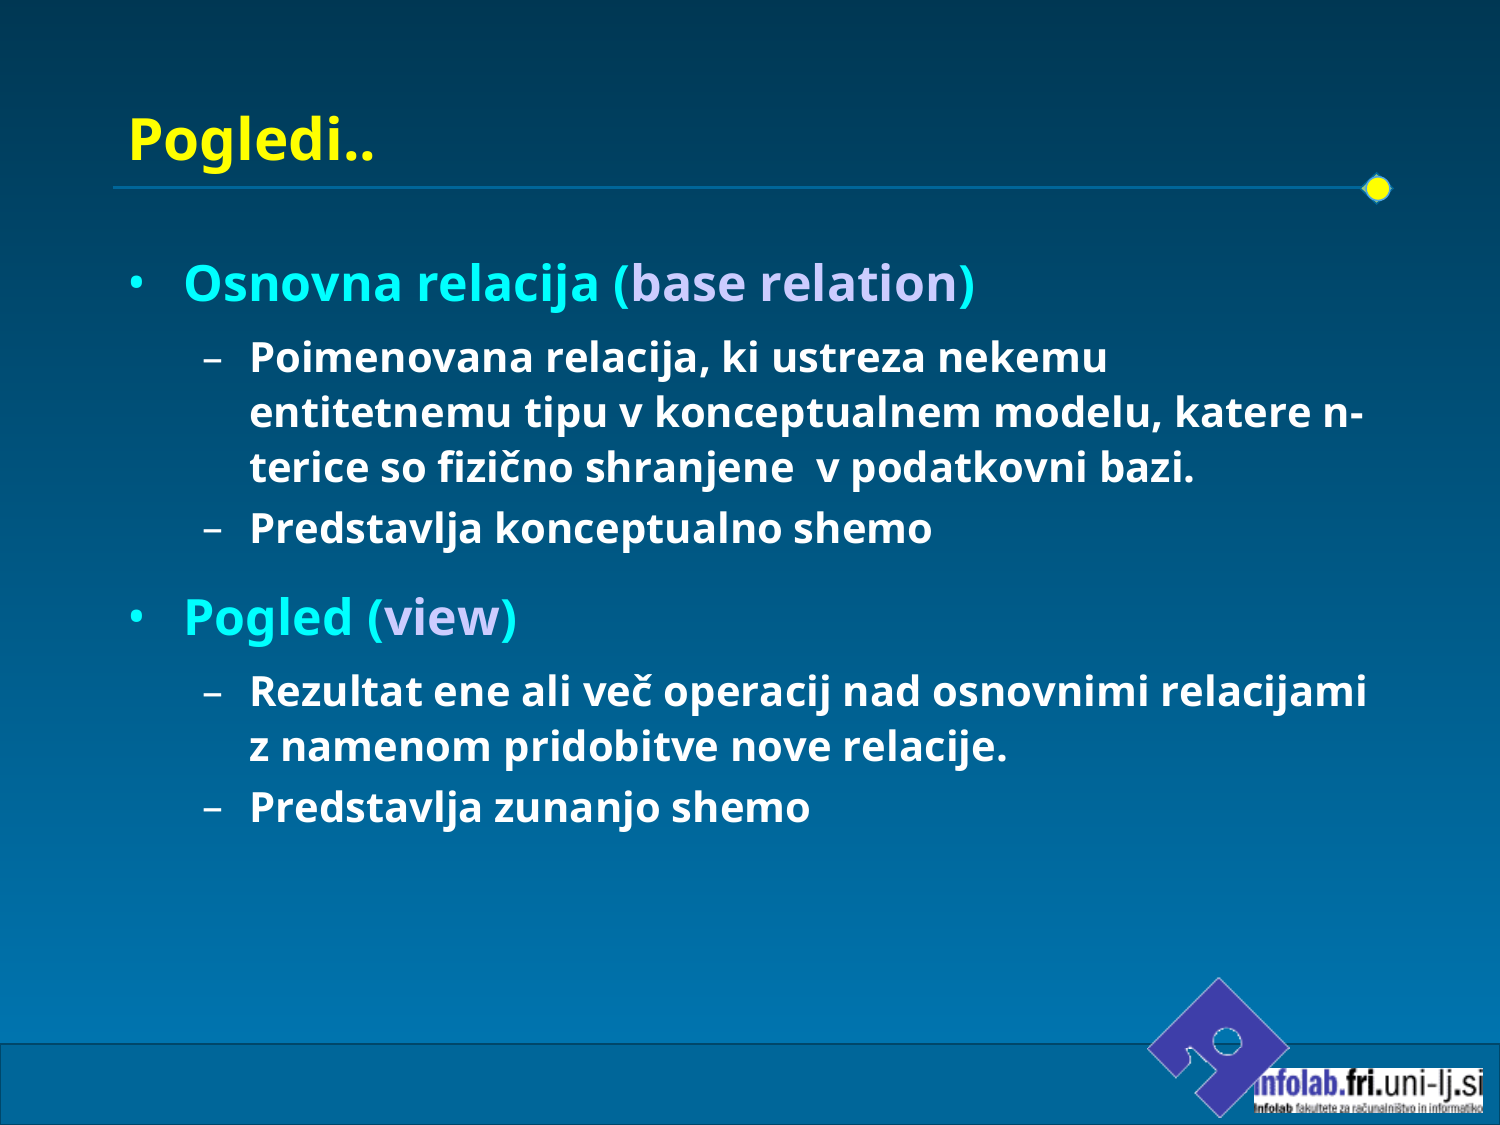

# Pogledi..
Osnovna relacija (base relation)
Poimenovana relacija, ki ustreza nekemu entitetnemu tipu v konceptualnem modelu, katere n-terice so fizično shranjene v podatkovni bazi.
Predstavlja konceptualno shemo
Pogled (view)
Rezultat ene ali več operacij nad osnovnimi relacijami z namenom pridobitve nove relacije.
Predstavlja zunanjo shemo